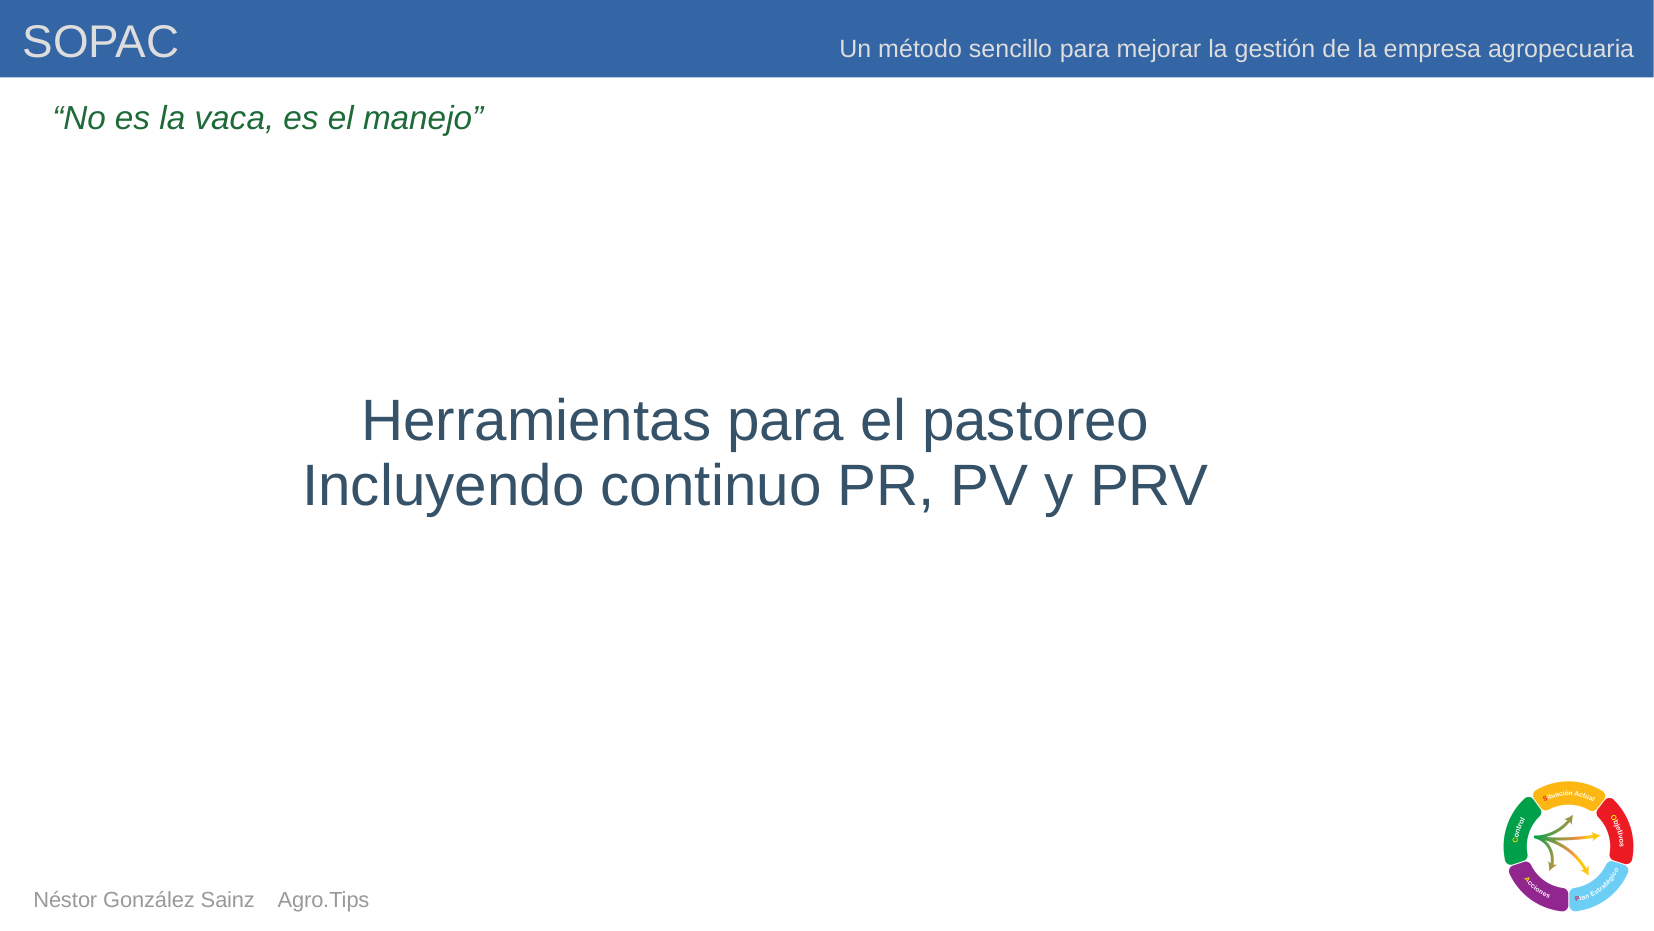

“No es la vaca, es el manejo”
Herramientas para el pastoreo
Incluyendo continuo PR, PV y PRV